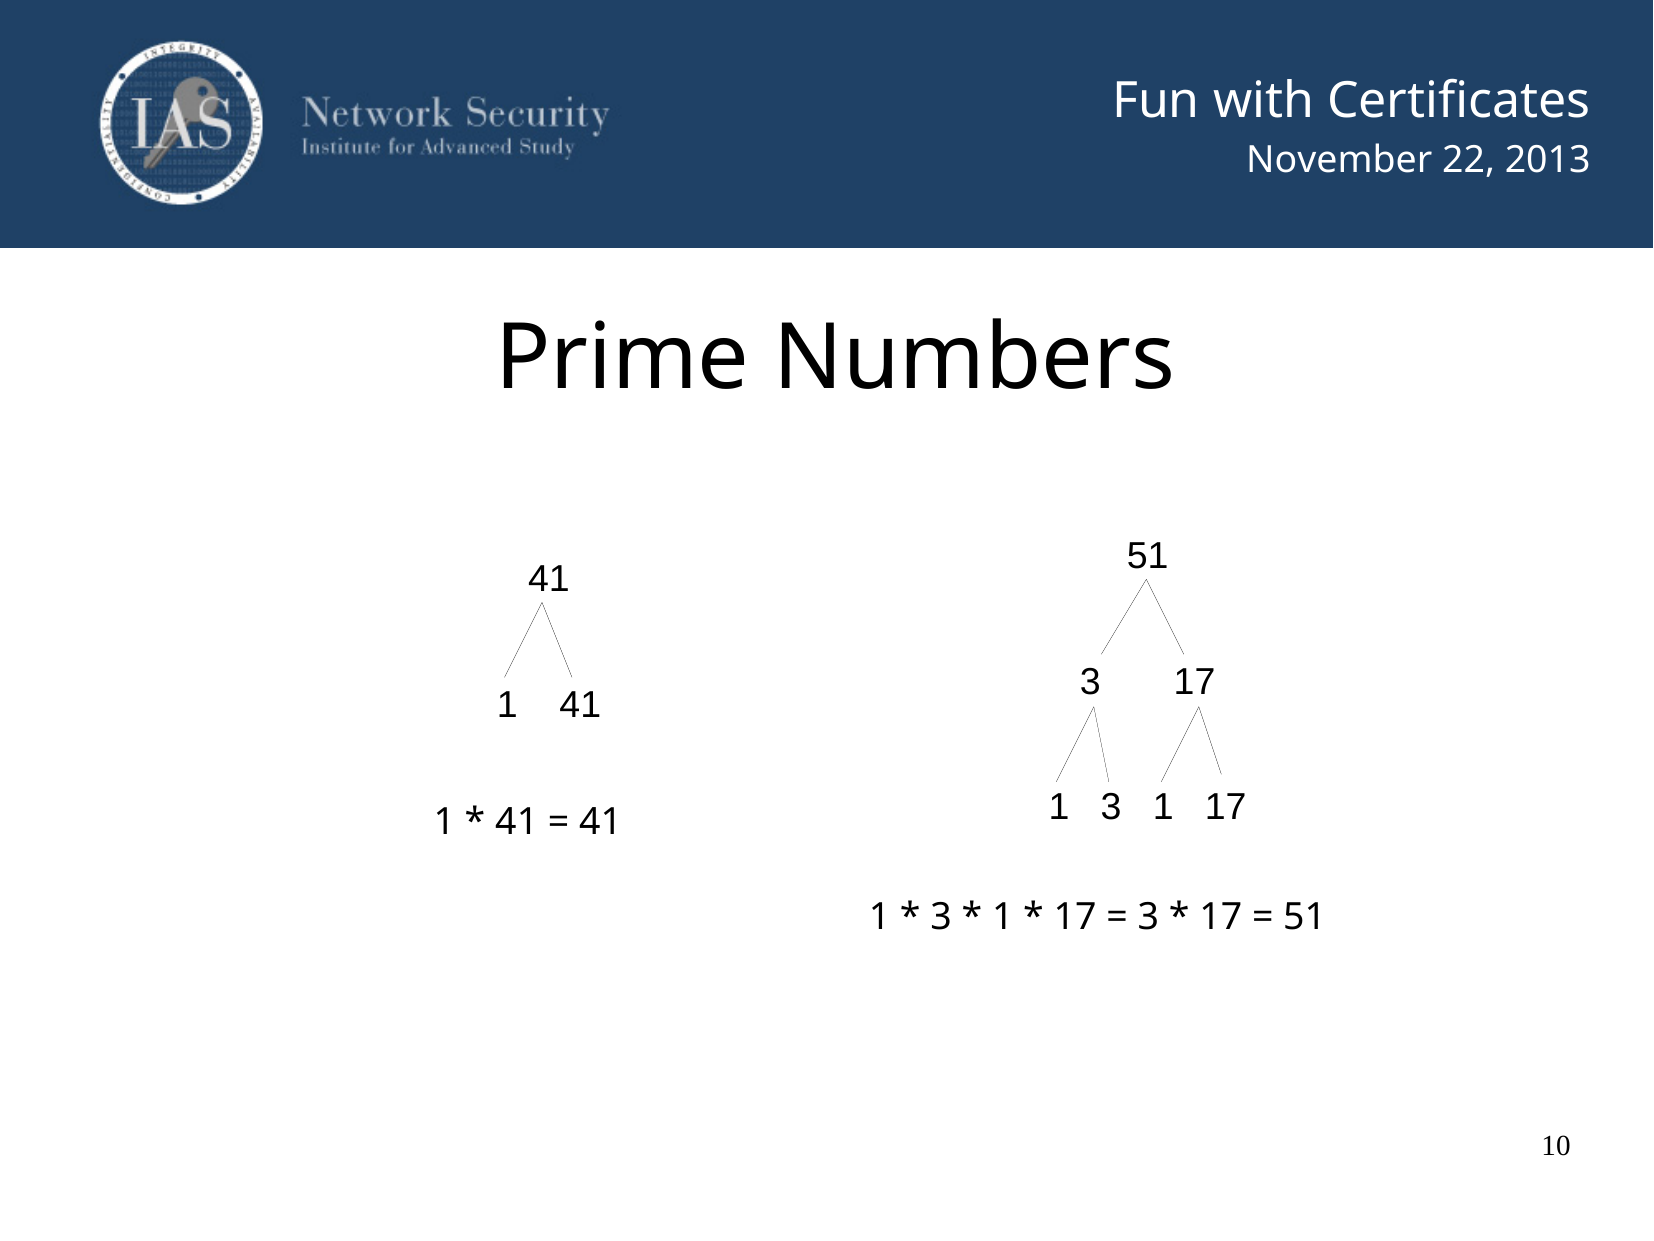

# Prime Numbers
1 * 41 = 41
1 * 3 * 1 * 17 = 3 * 17 = 51
10